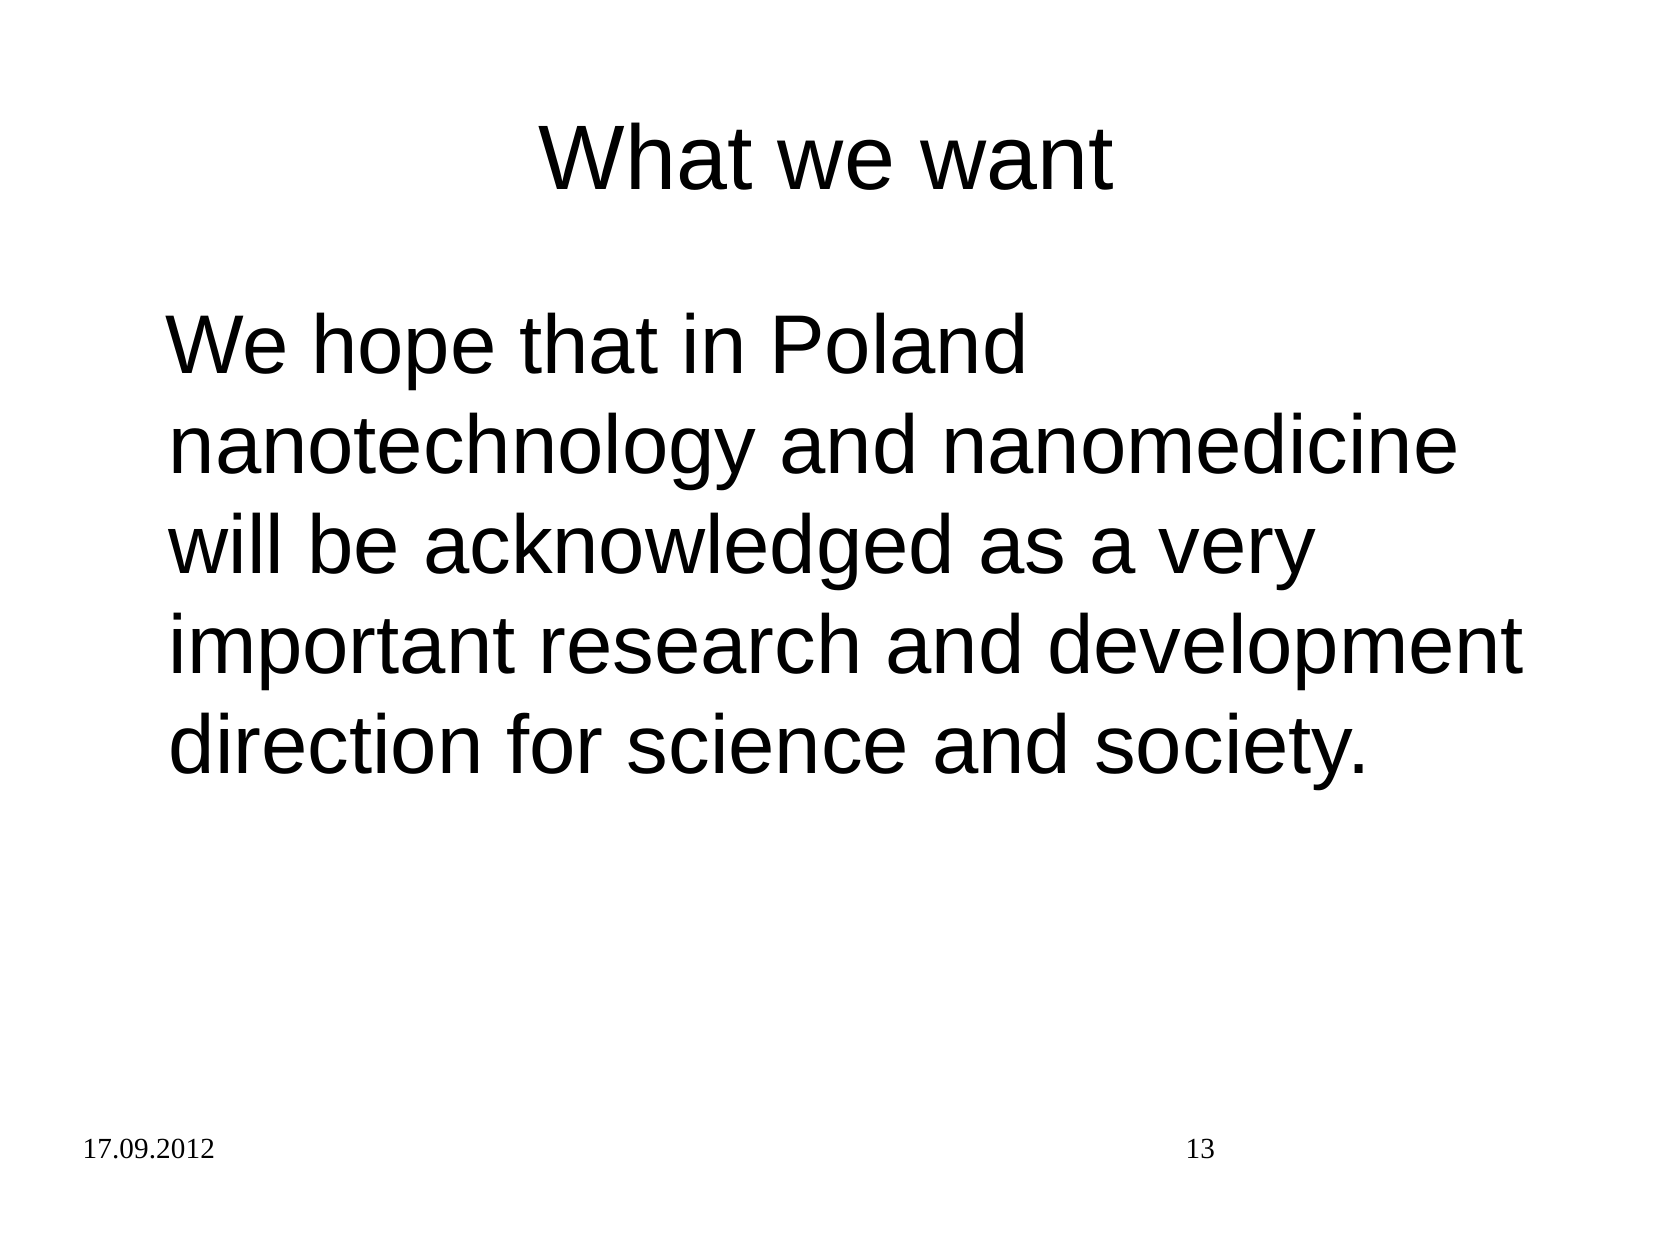

# What we want
We hope that in Poland nanotechnology and nanomedicine will be acknowledged as a very important research and development direction for science and society.
17.09.2012